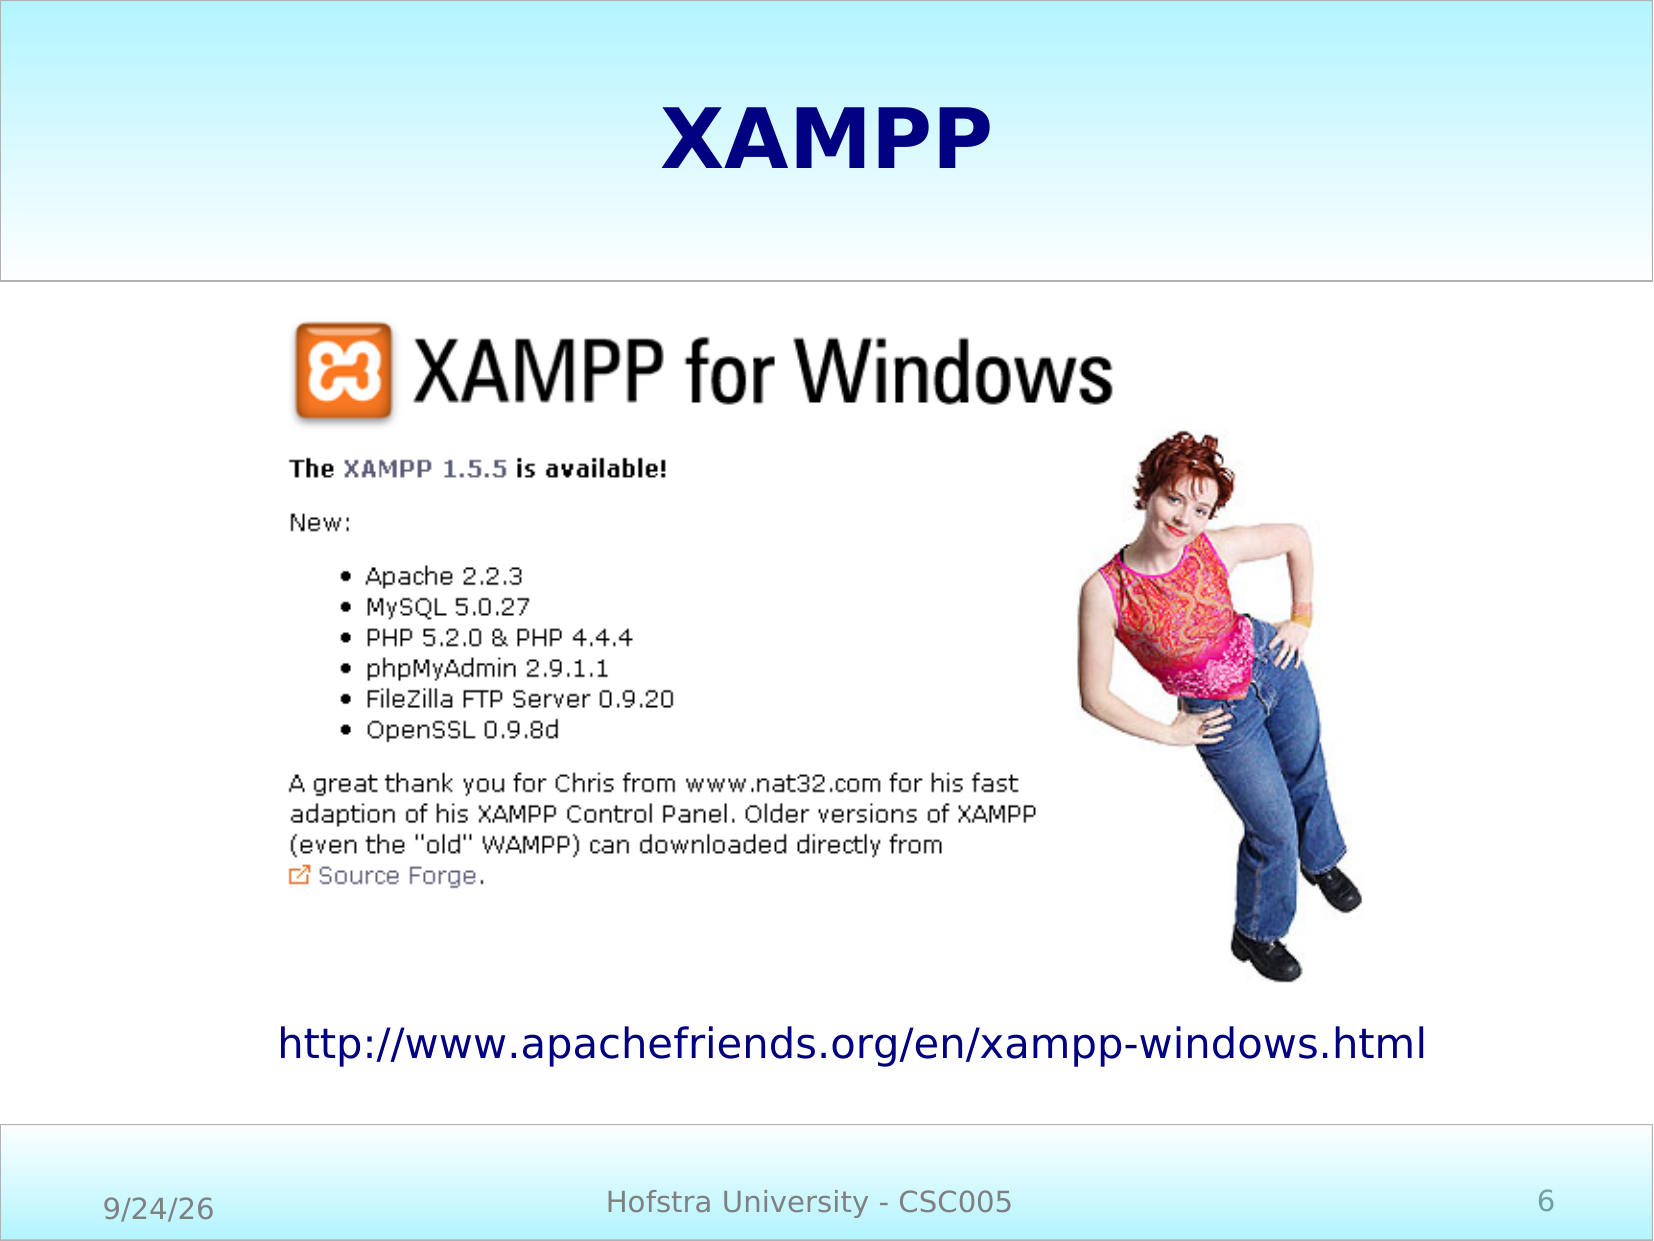

# XAMPP
http://www.apachefriends.org/en/xampp-windows.html
6
Hofstra University - CSC005